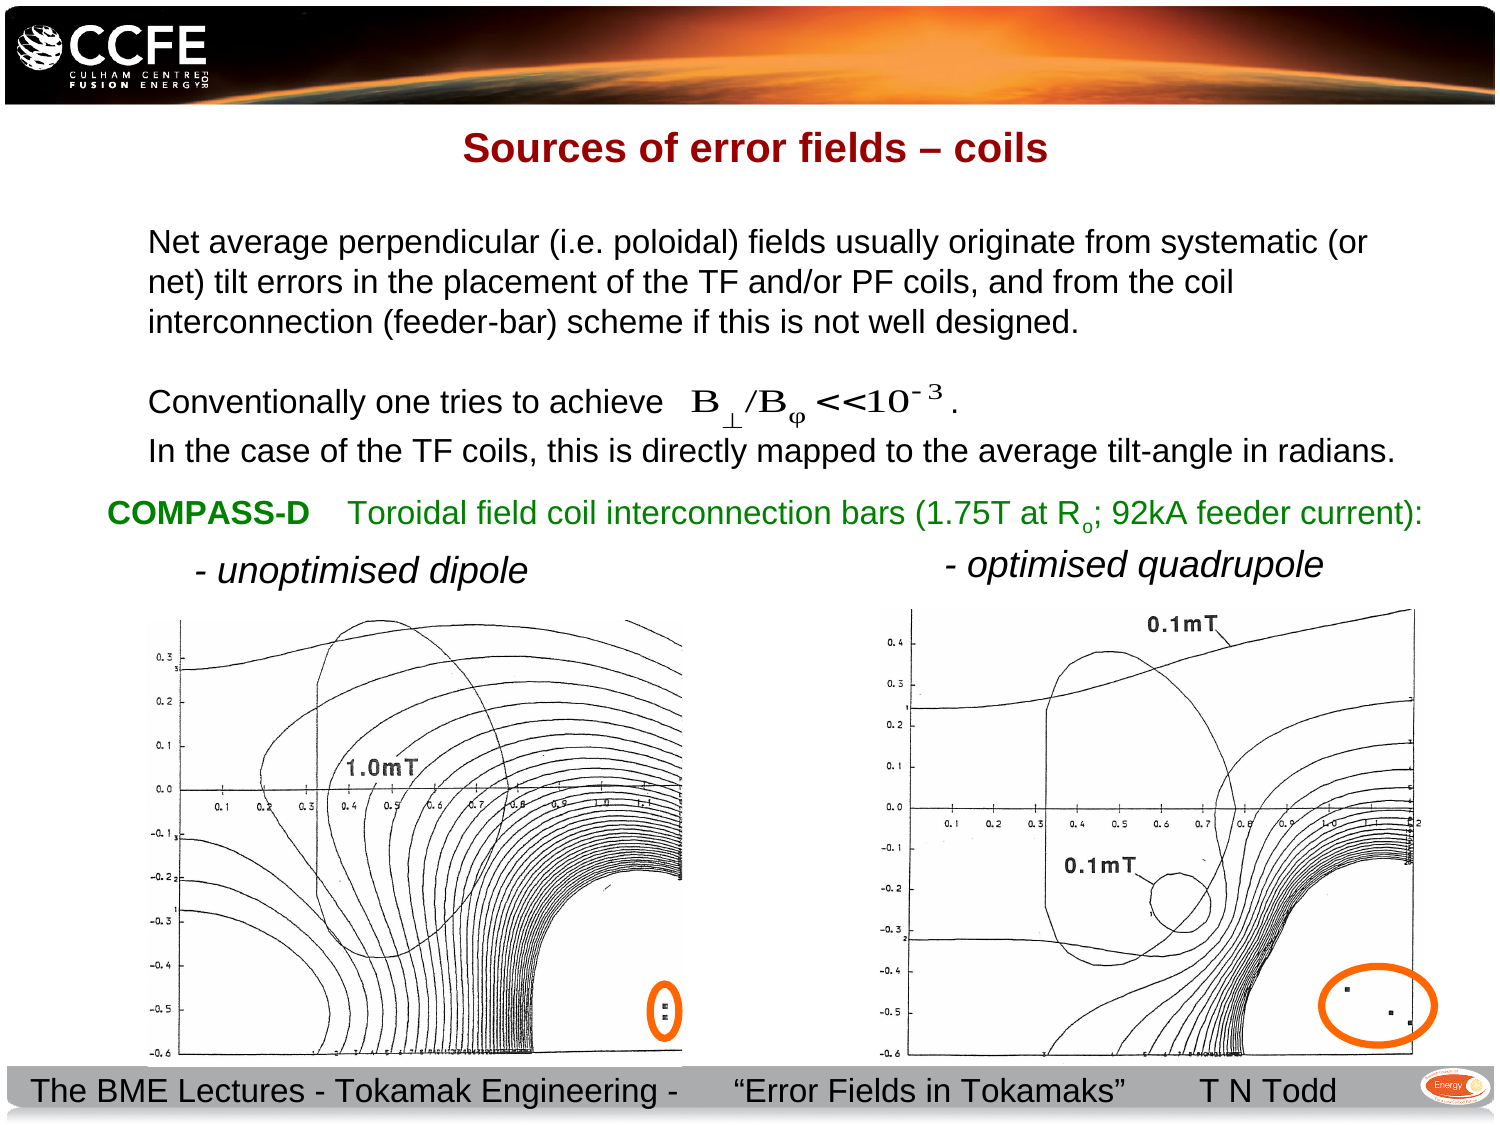

Sources of error fields – coils
	Net average perpendicular (i.e. poloidal) fields usually originate from systematic (or net) tilt errors in the placement of the TF and/or PF coils, and from the coil interconnection (feeder-bar) scheme if this is not well designed.
	Conventionally one tries to achieve .
	In the case of the TF coils, this is directly mapped to the average tilt-angle in radians.
 COMPASS-D Toroidal field coil interconnection bars (1.75T at Ro; 92kA feeder current):
	- unoptimised dipole
- optimised quadrupole